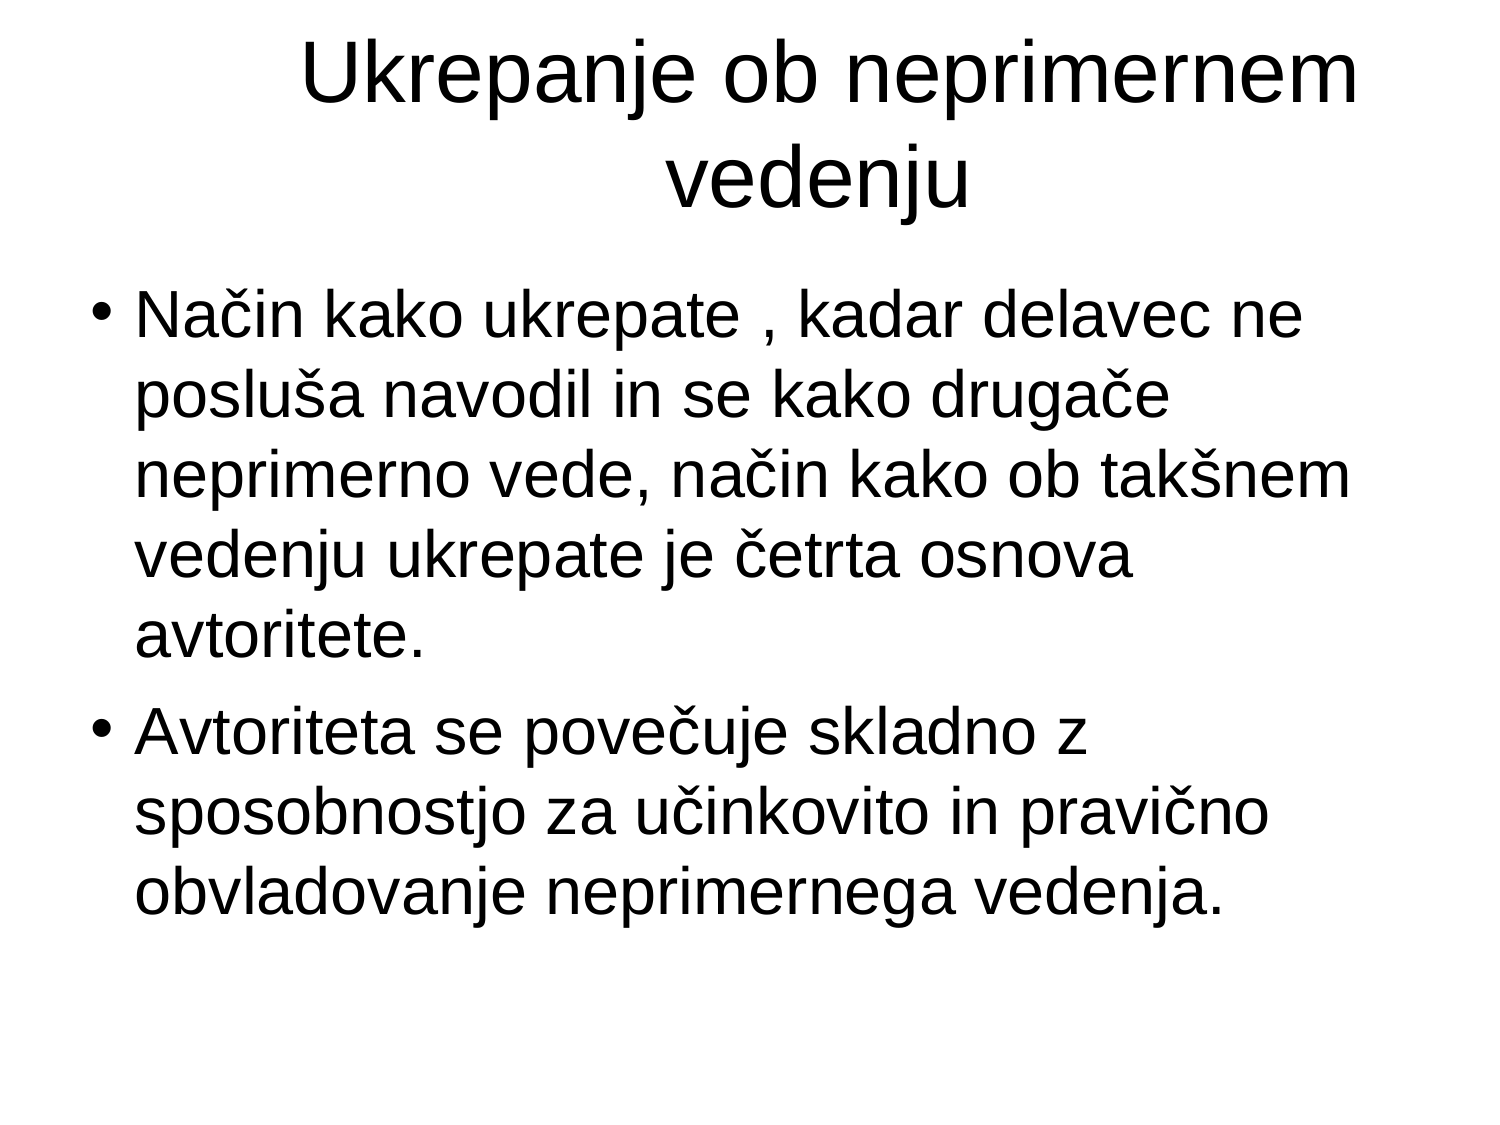

# Ukrepanje ob neprimernem vedenju
Način kako ukrepate , kadar delavec ne posluša navodil in se kako drugače neprimerno vede, način kako ob takšnem vedenju ukrepate je četrta osnova avtoritete.
Avtoriteta se povečuje skladno z sposobnostjo za učinkovito in pravično obvladovanje neprimernega vedenja.